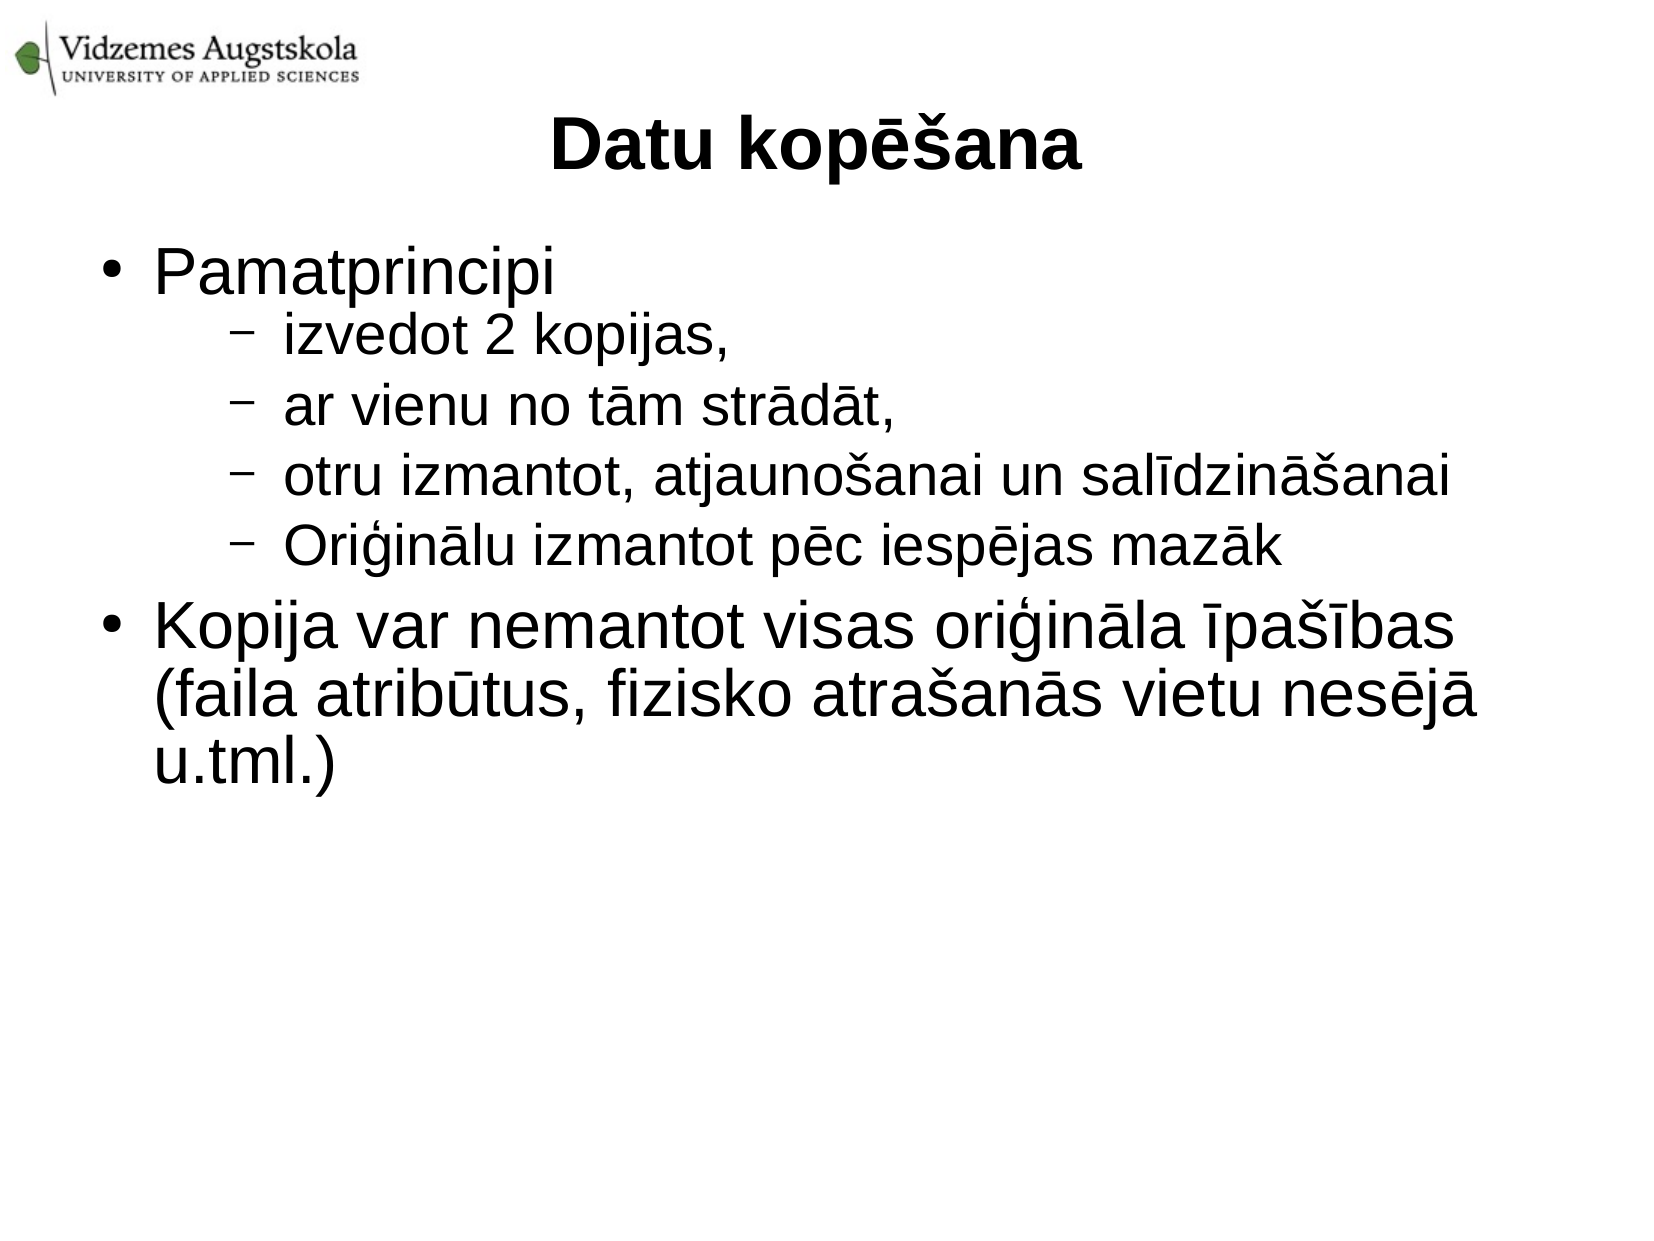

# Datu kopēšana
Pamatprincipi
izvedot 2 kopijas,
ar vienu no tām strādāt,
otru izmantot, atjaunošanai un salīdzināšanai
Oriģinālu izmantot pēc iespējas mazāk
Kopija var nemantot visas oriģināla īpašības (faila atribūtus, fizisko atrašanās vietu nesējā u.tml.)